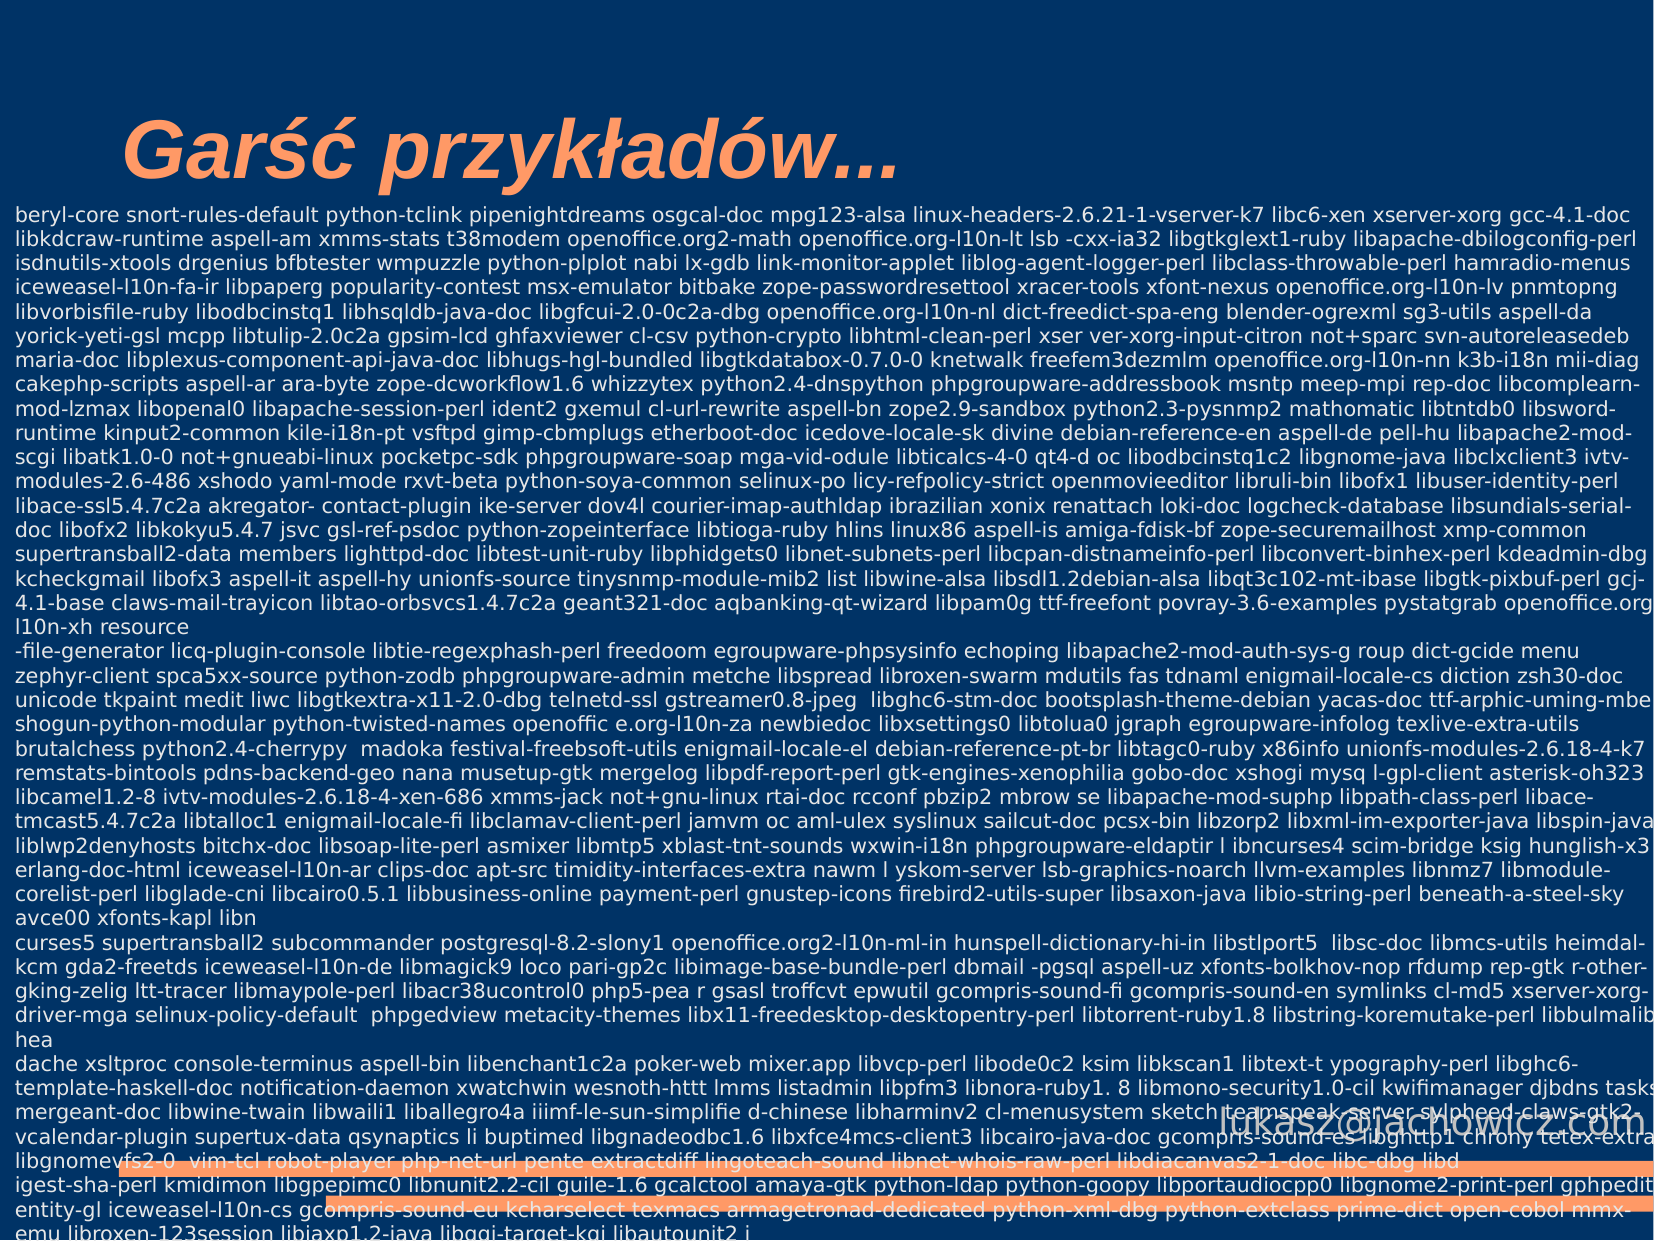

# Garść przykładów...
beryl-core snort-rules-default python-tclink pipenightdreams osgcal-doc mpg123-alsa linux-headers-2.6.21-1-vserver-k7 libc6-xen xserver-xorg gcc-4.1-doc libkdcraw-runtime aspell-am xmms-stats t38modem openoffice.org2-math openoffice.org-l10n-lt lsb -cxx-ia32 libgtkglext1-ruby libapache-dbilogconfig-perl isdnutils-xtools drgenius bfbtester wmpuzzle python-plplot nabi lx-gdb link-monitor-applet liblog-agent-logger-perl libclass-throwable-perl hamradio-menus iceweasel-l10n-fa-ir libpaperg popularity-contest msx-emulator bitbake zope-passwordresettool xracer-tools xfont-nexus openoffice.org-l10n-lv pnmtopng libvorbisfile-ruby libodbcinstq1 libhsqldb-java-doc libgfcui-2.0-0c2a-dbg openoffice.org-l10n-nl dict-freedict-spa-eng blender-ogrexml sg3-utils aspell-da yorick-yeti-gsl mcpp libtulip-2.0c2a gpsim-lcd ghfaxviewer cl-csv python-crypto libhtml-clean-perl xser ver-xorg-input-citron not+sparc svn-autoreleasedeb maria-doc libplexus-component-api-java-doc libhugs-hgl-bundled libgtkdatabox-0.7.0-0 knetwalk freefem3dezmlm openoffice.org-l10n-nn k3b-i18n mii-diag cakephp-scripts aspell-ar ara-byte zope-dcworkflow1.6 whizzytex python2.4-dnspython phpgroupware-addressbook msntp meep-mpi rep-doc libcomplearn-mod-lzmax libopenal0 libapache-session-perl ident2 gxemul cl-url-rewrite aspell-bn zope2.9-sandbox python2.3-pysnmp2 mathomatic libtntdb0 libsword-runtime kinput2-common kile-i18n-pt vsftpd gimp-cbmplugs etherboot-doc icedove-locale-sk divine debian-reference-en aspell-de pell-hu libapache2-mod-scgi libatk1.0-0 not+gnueabi-linux pocketpc-sdk phpgroupware-soap mga-vid-odule libticalcs-4-0 qt4-d oc libodbcinstq1c2 libgnome-java libclxclient3 ivtv-modules-2.6-486 xshodo yaml-mode rxvt-beta python-soya-common selinux-po licy-refpolicy-strict openmovieeditor libruli-bin libofx1 libuser-identity-perl libace-ssl5.4.7c2a akregator- contact-plugin ike-server dov4l courier-imap-authldap ibrazilian xonix renattach loki-doc logcheck-database libsundials-serial-doc libofx2 libkokyu5.4.7 jsvc gsl-ref-psdoc python-zopeinterface libtioga-ruby hlins linux86 aspell-is amiga-fdisk-bf zope-securemailhost xmp-common supertransball2-data members lighttpd-doc libtest-unit-ruby libphidgets0 libnet-subnets-perl libcpan-distnameinfo-perl libconvert-binhex-perl kdeadmin-dbg kcheckgmail libofx3 aspell-it aspell-hy unionfs-source tinysnmp-module-mib2 list libwine-alsa libsdl1.2debian-alsa libqt3c102-mt-ibase libgtk-pixbuf-perl gcj-4.1-base claws-mail-trayicon libtao-orbsvcs1.4.7c2a geant321-doc aqbanking-qt-wizard libpam0g ttf-freefont povray-3.6-examples pystatgrab openoffice.org-l10n-xh resource
-file-generator licq-plugin-console libtie-regexphash-perl freedoom egroupware-phpsysinfo echoping libapache2-mod-auth-sys-g roup dict-gcide menu zephyr-client spca5xx-source python-zodb phpgroupware-admin metche libspread libroxen-swarm mdutils fas tdnaml enigmail-locale-cs diction zsh30-doc unicode tkpaint medit liwc libgtkextra-x11-2.0-dbg telnetd-ssl gstreamer0.8-jpeg libghc6-stm-doc bootsplash-theme-debian yacas-doc ttf-arphic-uming-mbe shogun-python-modular python-twisted-names openoffic e.org-l10n-za newbiedoc libxsettings0 libtolua0 jgraph egroupware-infolog texlive-extra-utils brutalchess python2.4-cherrypy madoka festival-freebsoft-utils enigmail-locale-el debian-reference-pt-br libtagc0-ruby x86info unionfs-modules-2.6.18-4-k7 remstats-bintools pdns-backend-geo nana musetup-gtk mergelog libpdf-report-perl gtk-engines-xenophilia gobo-doc xshogi mysq l-gpl-client asterisk-oh323 libcamel1.2-8 ivtv-modules-2.6.18-4-xen-686 xmms-jack not+gnu-linux rtai-doc rcconf pbzip2 mbrow se libapache-mod-suphp libpath-class-perl libace-tmcast5.4.7c2a libtalloc1 enigmail-locale-fi libclamav-client-perl jamvm oc aml-ulex syslinux sailcut-doc pcsx-bin libzorp2 libxml-im-exporter-java libspin-java liblwp2denyhosts bitchx-doc libsoap-lite-perl asmixer libmtp5 xblast-tnt-sounds wxwin-i18n phpgroupware-eldaptir l ibncurses4 scim-bridge ksig hunglish-x3 erlang-doc-html iceweasel-l10n-ar clips-doc apt-src timidity-interfaces-extra nawm l yskom-server lsb-graphics-noarch llvm-examples libnmz7 libmodule-corelist-perl libglade-cni libcairo0.5.1 libbusiness-online payment-perl gnustep-icons firebird2-utils-super libsaxon-java libio-string-perl beneath-a-steel-sky avce00 xfonts-kapl libn
curses5 supertransball2 subcommander postgresql-8.2-slony1 openoffice.org2-l10n-ml-in hunspell-dictionary-hi-in libstlport5 libsc-doc libmcs-utils heimdal-kcm gda2-freetds iceweasel-l10n-de libmagick9 loco pari-gp2c libimage-base-bundle-perl dbmail -pgsql aspell-uz xfonts-bolkhov-nop rfdump rep-gtk r-other-gking-zelig ltt-tracer libmaypole-perl libacr38ucontrol0 php5-pea r gsasl troffcvt epwutil gcompris-sound-fi gcompris-sound-en symlinks cl-md5 xserver-xorg-driver-mga selinux-policy-default phpgedview metacity-themes libx11-freedesktop-desktopentry-perl libtorrent-ruby1.8 libstring-koremutake-perl libbulmalib hea
dache xsltproc console-terminus aspell-bin libenchant1c2a poker-web mixer.app libvcp-perl libode0c2 ksim libkscan1 libtext-t ypography-perl libghc6-template-haskell-doc notification-daemon xwatchwin wesnoth-httt lmms listadmin libpfm3 libnora-ruby1. 8 libmono-security1.0-cil kwifimanager djbdns tasks mergeant-doc libwine-twain libwaili1 liballegro4a iiimf-le-sun-simplifie d-chinese libharminv2 cl-menusystem sketch teamspeak-server sylpheed-claws-gtk2-vcalendar-plugin supertux-data qsynaptics li buptimed libgnadeodbc1.6 libxfce4mcs-client3 libcairo-java-doc gcompris-sound-es libghttp1 chrony tetex-extra libgnomevfs2-0 vim-tcl robot-player php-net-url pente extractdiff lingoteach-sound libnet-whois-raw-perl libdiacanvas2-1-doc libc-dbg libd
igest-sha-perl kmidimon libgpepimc0 libnunit2.2-cil guile-1.6 gcalctool amaya-gtk python-ldap python-goopy libportaudiocpp0 libgnome2-print-perl gphpedit entity-gl iceweasel-l10n-cs gcompris-sound-eu kcharselect texmacs armagetronad-dedicated python-xml-dbg python-extclass prime-dict open-cobol mmx-emu libroxen-123session libjaxp1.2-java libggi-target-kgi libautounit2 i
lukasz@jachowicz.com